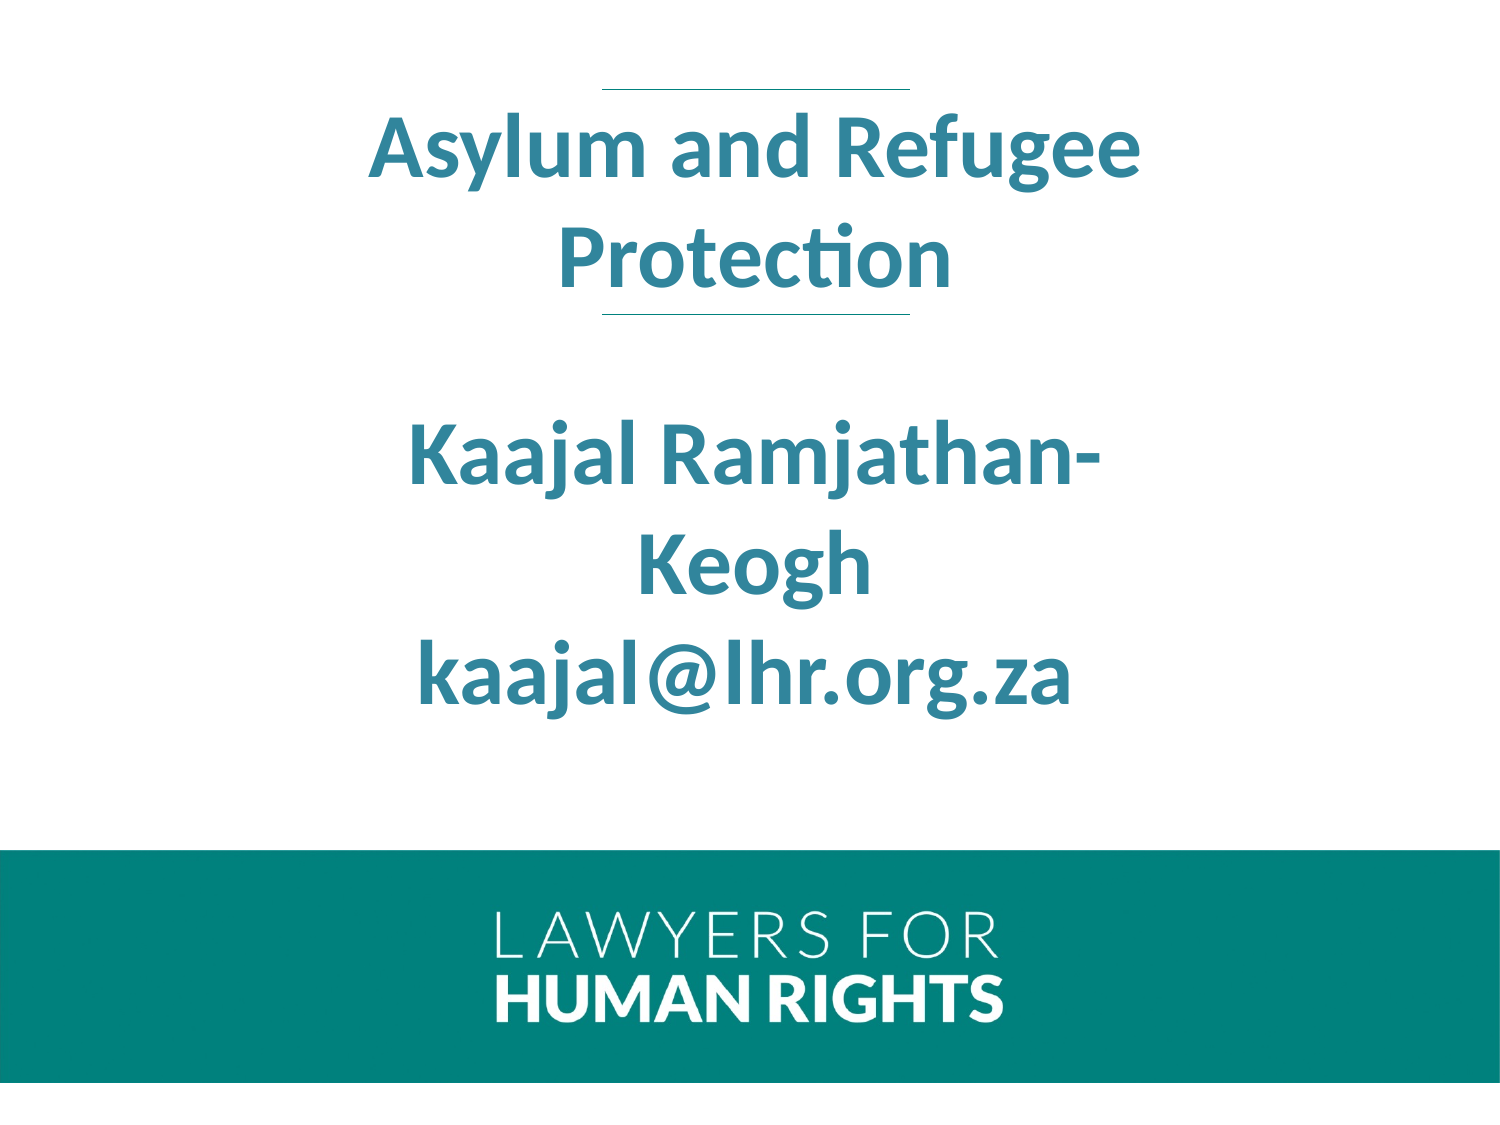

Asylum and Refugee Protection
# Kaajal Ramjathan-Keogh
kaajal@lhr.org.za